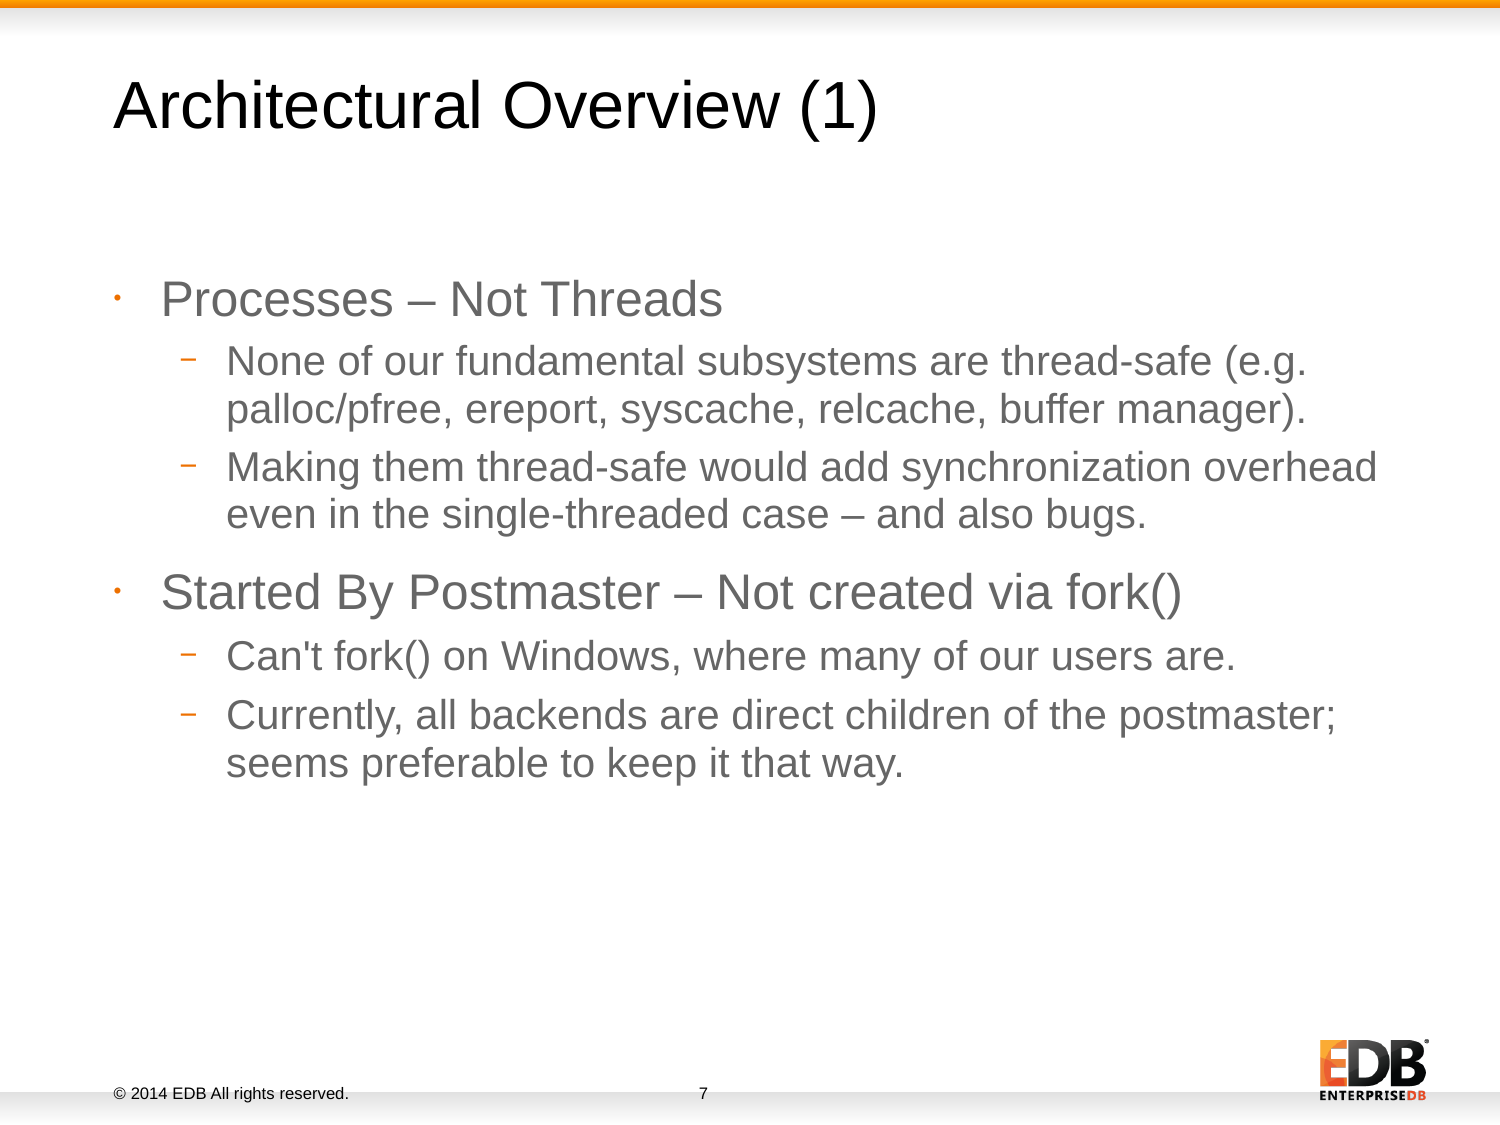

Architectural Overview (1)
# Processes – Not Threads
None of our fundamental subsystems are thread-safe (e.g. palloc/pfree, ereport, syscache, relcache, buffer manager).
Making them thread-safe would add synchronization overhead even in the single-threaded case – and also bugs.
Started By Postmaster – Not created via fork()
Can't fork() on Windows, where many of our users are.
Currently, all backends are direct children of the postmaster; seems preferable to keep it that way.